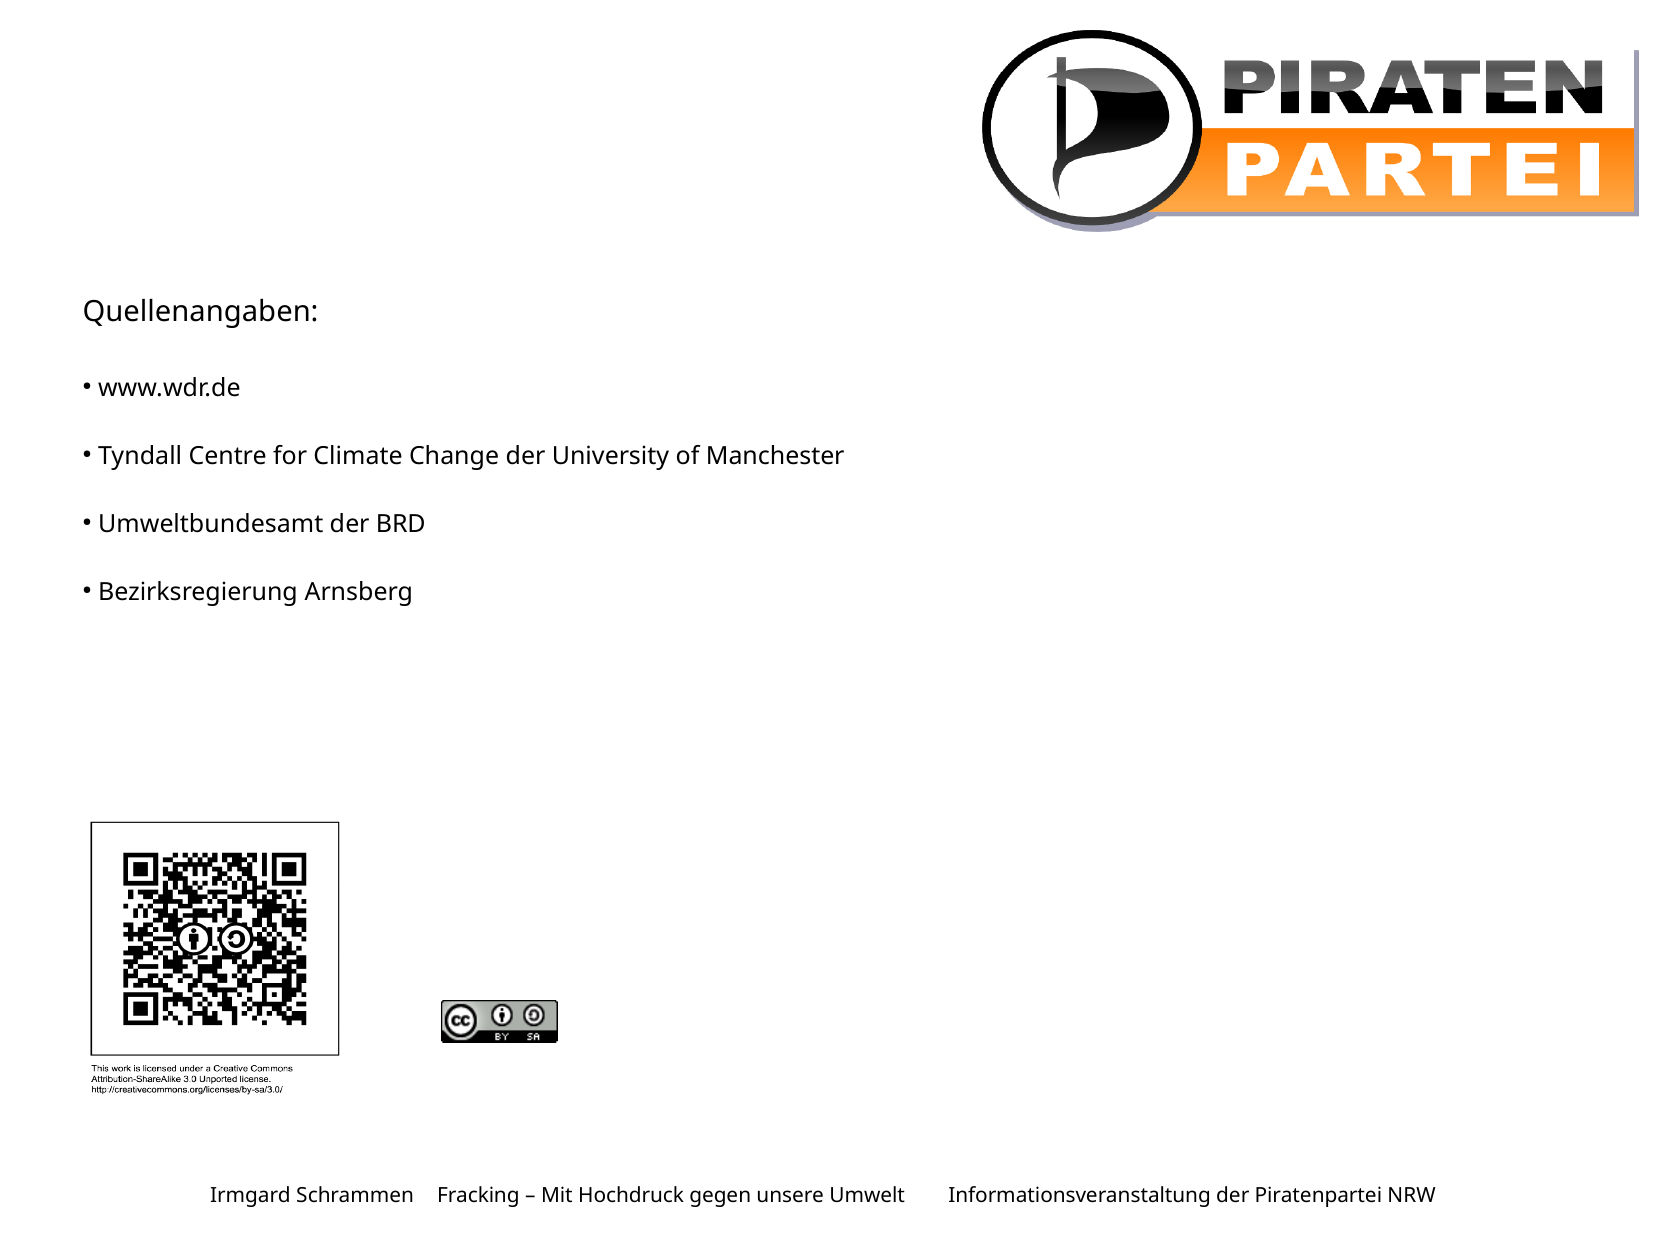

#
Quellenangaben:
 www.wdr.de
 Tyndall Centre for Climate Change der University of Manchester
 Umweltbundesamt der BRD
 Bezirksregierung Arnsberg
Irmgard Schrammen	 Fracking – Mit Hochdruck gegen unsere Umwelt 	Informationsveranstaltung der Piratenpartei NRW